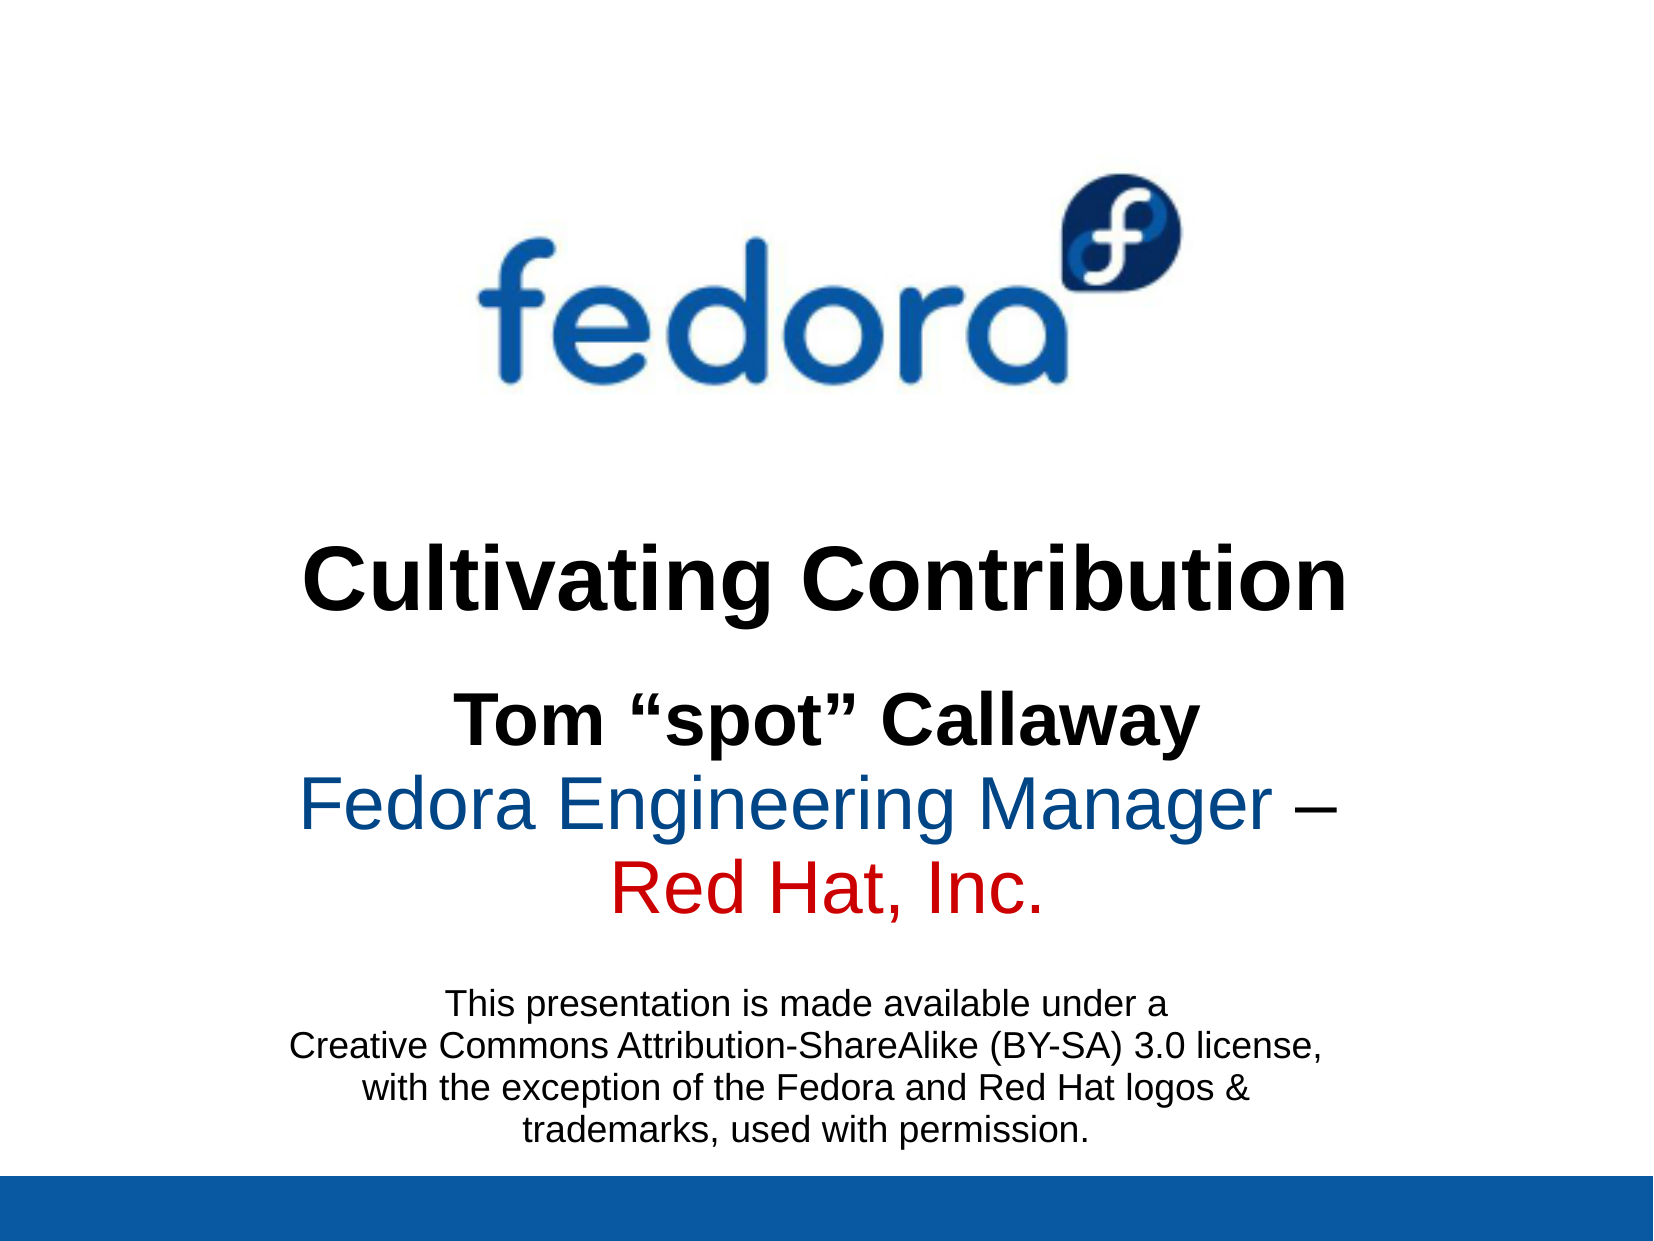

# Cultivating Contribution
Tom “spot” Callaway
Fedora Engineering Manager –
Red Hat, Inc.
This presentation is made available under a
Creative Commons Attribution-ShareAlike (BY-SA) 3.0 license, with the exception of the Fedora and Red Hat logos & trademarks, used with permission.